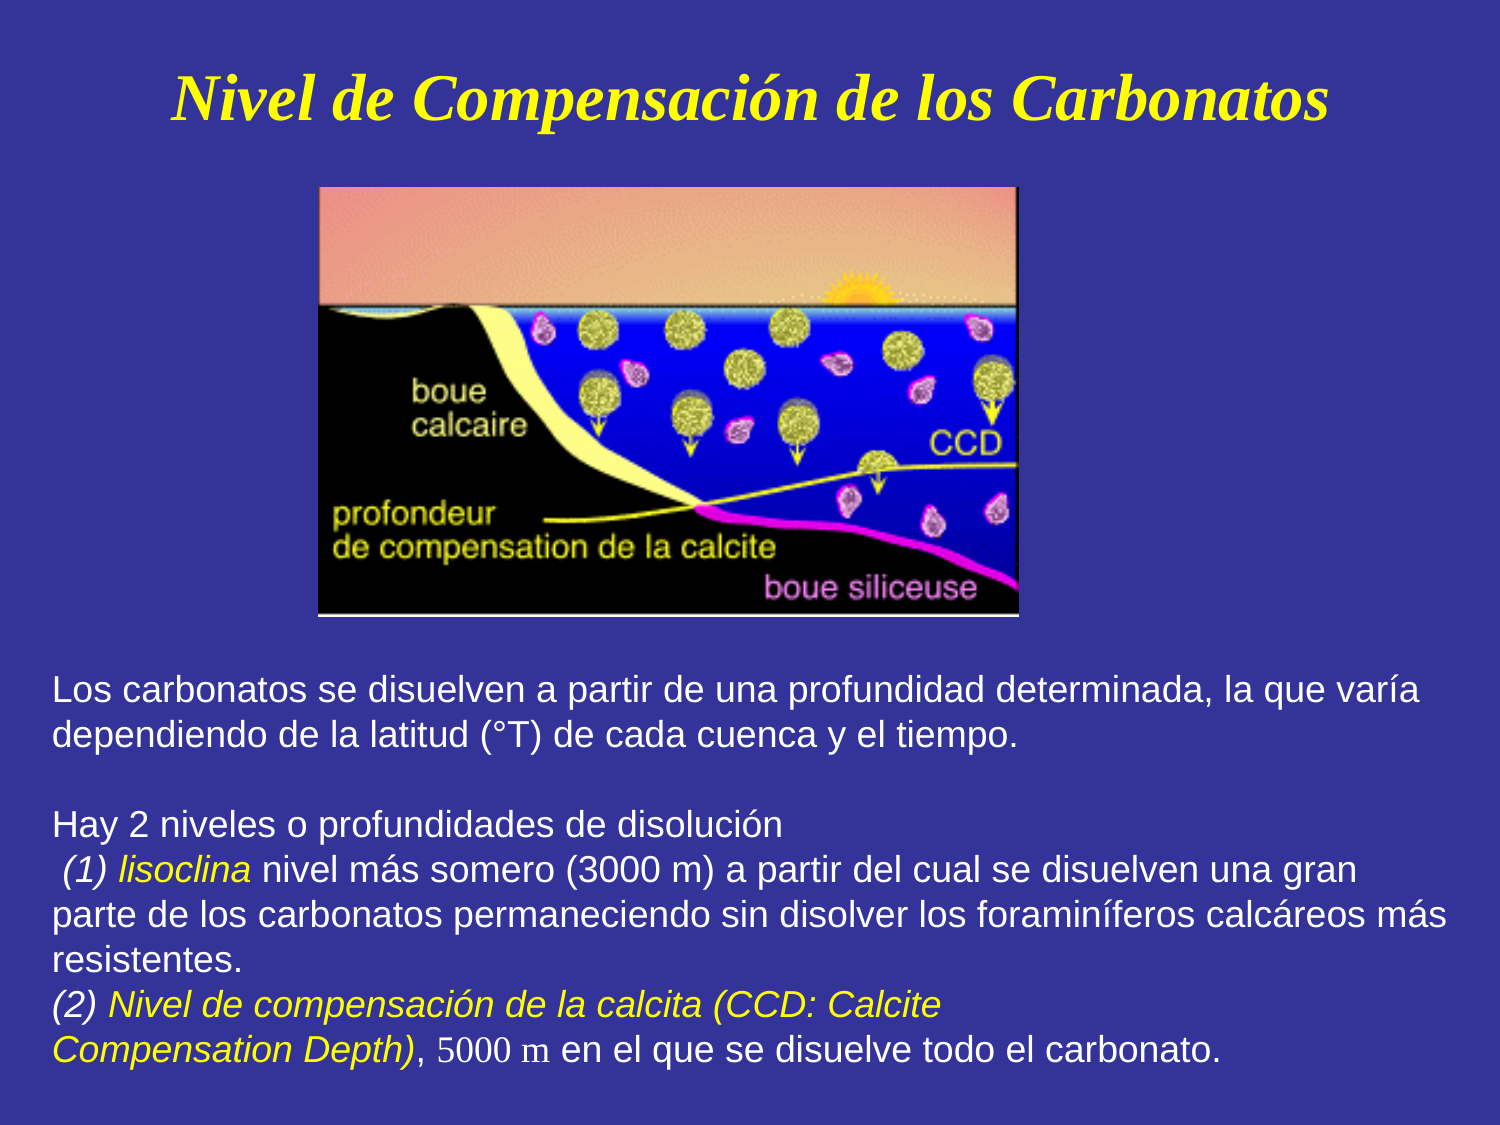

Nivel de Compensación de los Carbonatos
Los carbonatos se disuelven a partir de una profundidad determinada, la que varía dependiendo de la latitud (°T) de cada cuenca y el tiempo.
Hay 2 niveles o profundidades de disolución
 (1) lisoclina nivel más somero (3000 m) a partir del cual se disuelven una gran parte de los carbonatos permaneciendo sin disolver los foraminíferos calcáreos más resistentes.
(2) Nivel de compensación de la calcita (CCD: Calcite
Compensation Depth), 5000 m en el que se disuelve todo el carbonato.